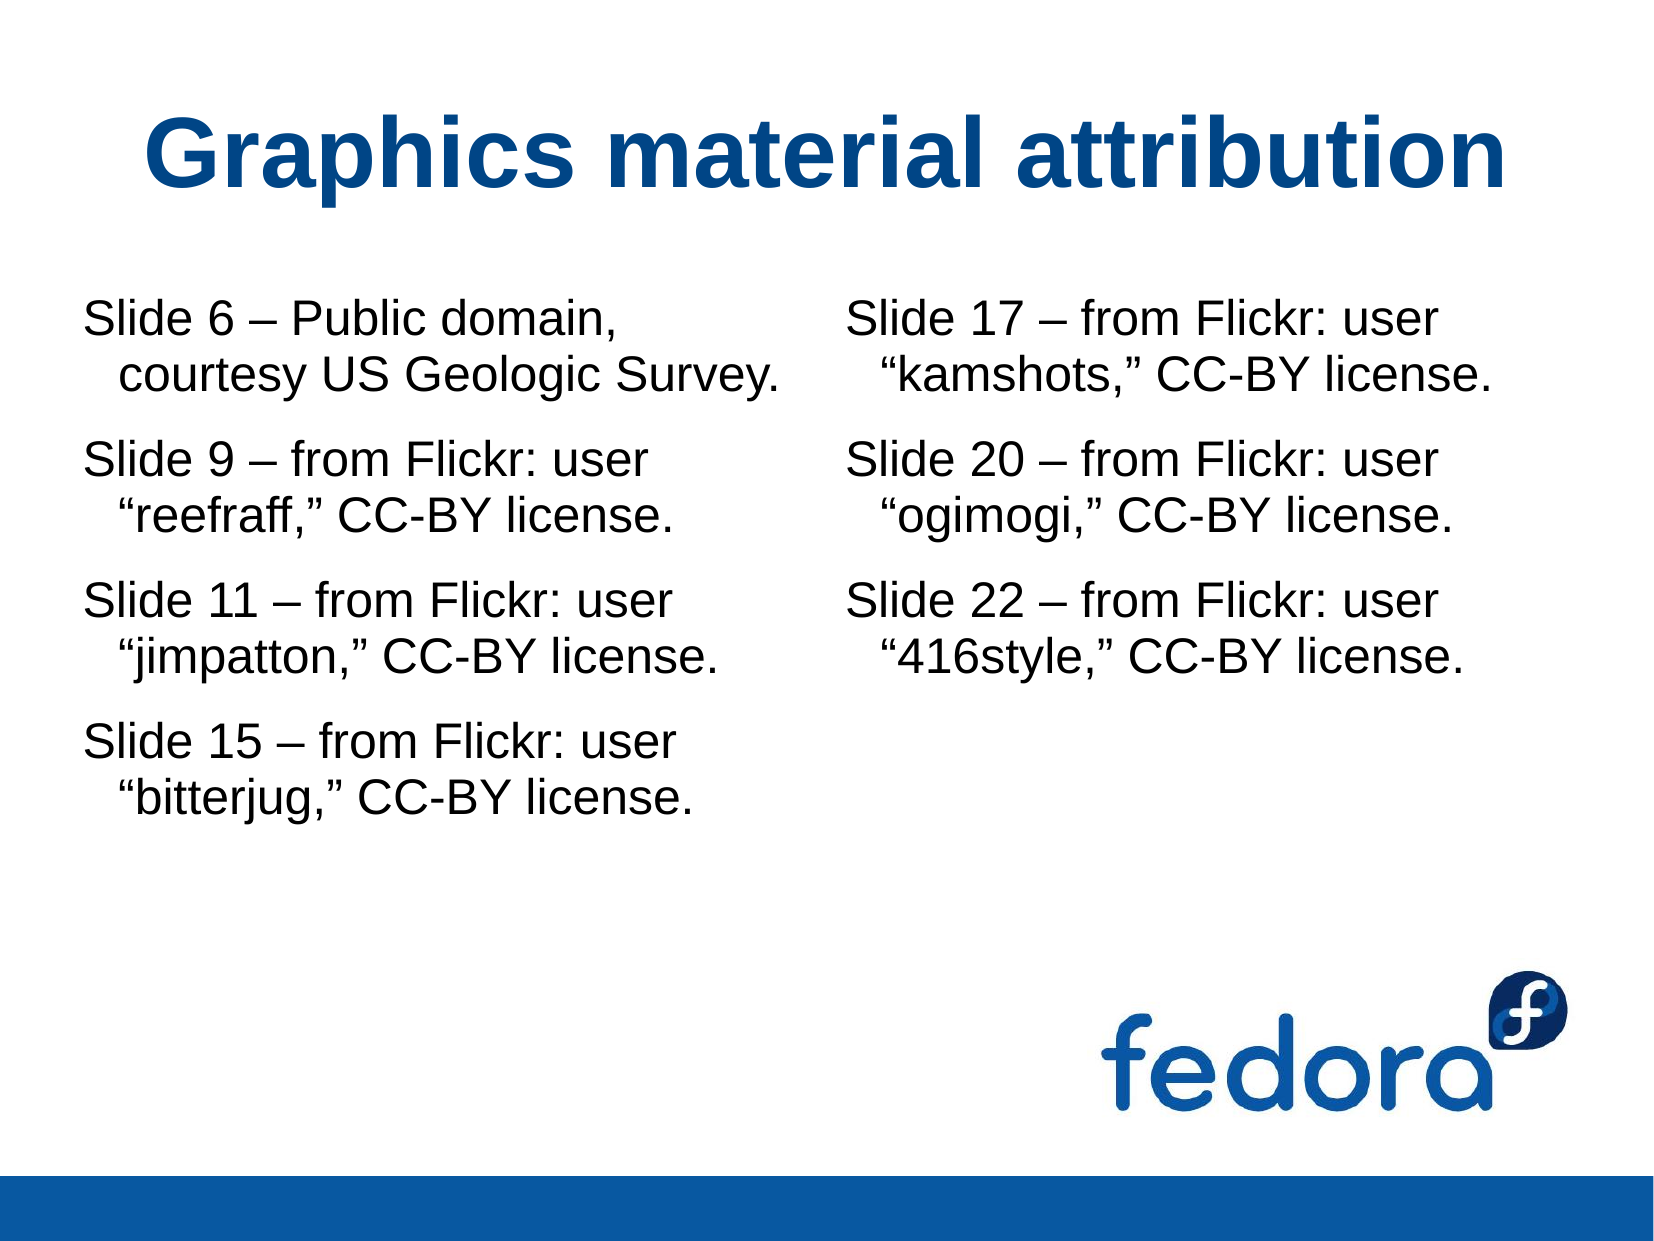

# Graphics material attribution
Slide 6 – Public domain, courtesy US Geologic Survey.
Slide 9 – from Flickr: user “reefraff,” CC-BY license.
Slide 11 – from Flickr: user “jimpatton,” CC-BY license.
Slide 15 – from Flickr: user “bitterjug,” CC-BY license.
Slide 17 – from Flickr: user “kamshots,” CC-BY license.
Slide 20 – from Flickr: user “ogimogi,” CC-BY license.
Slide 22 – from Flickr: user “416style,” CC-BY license.